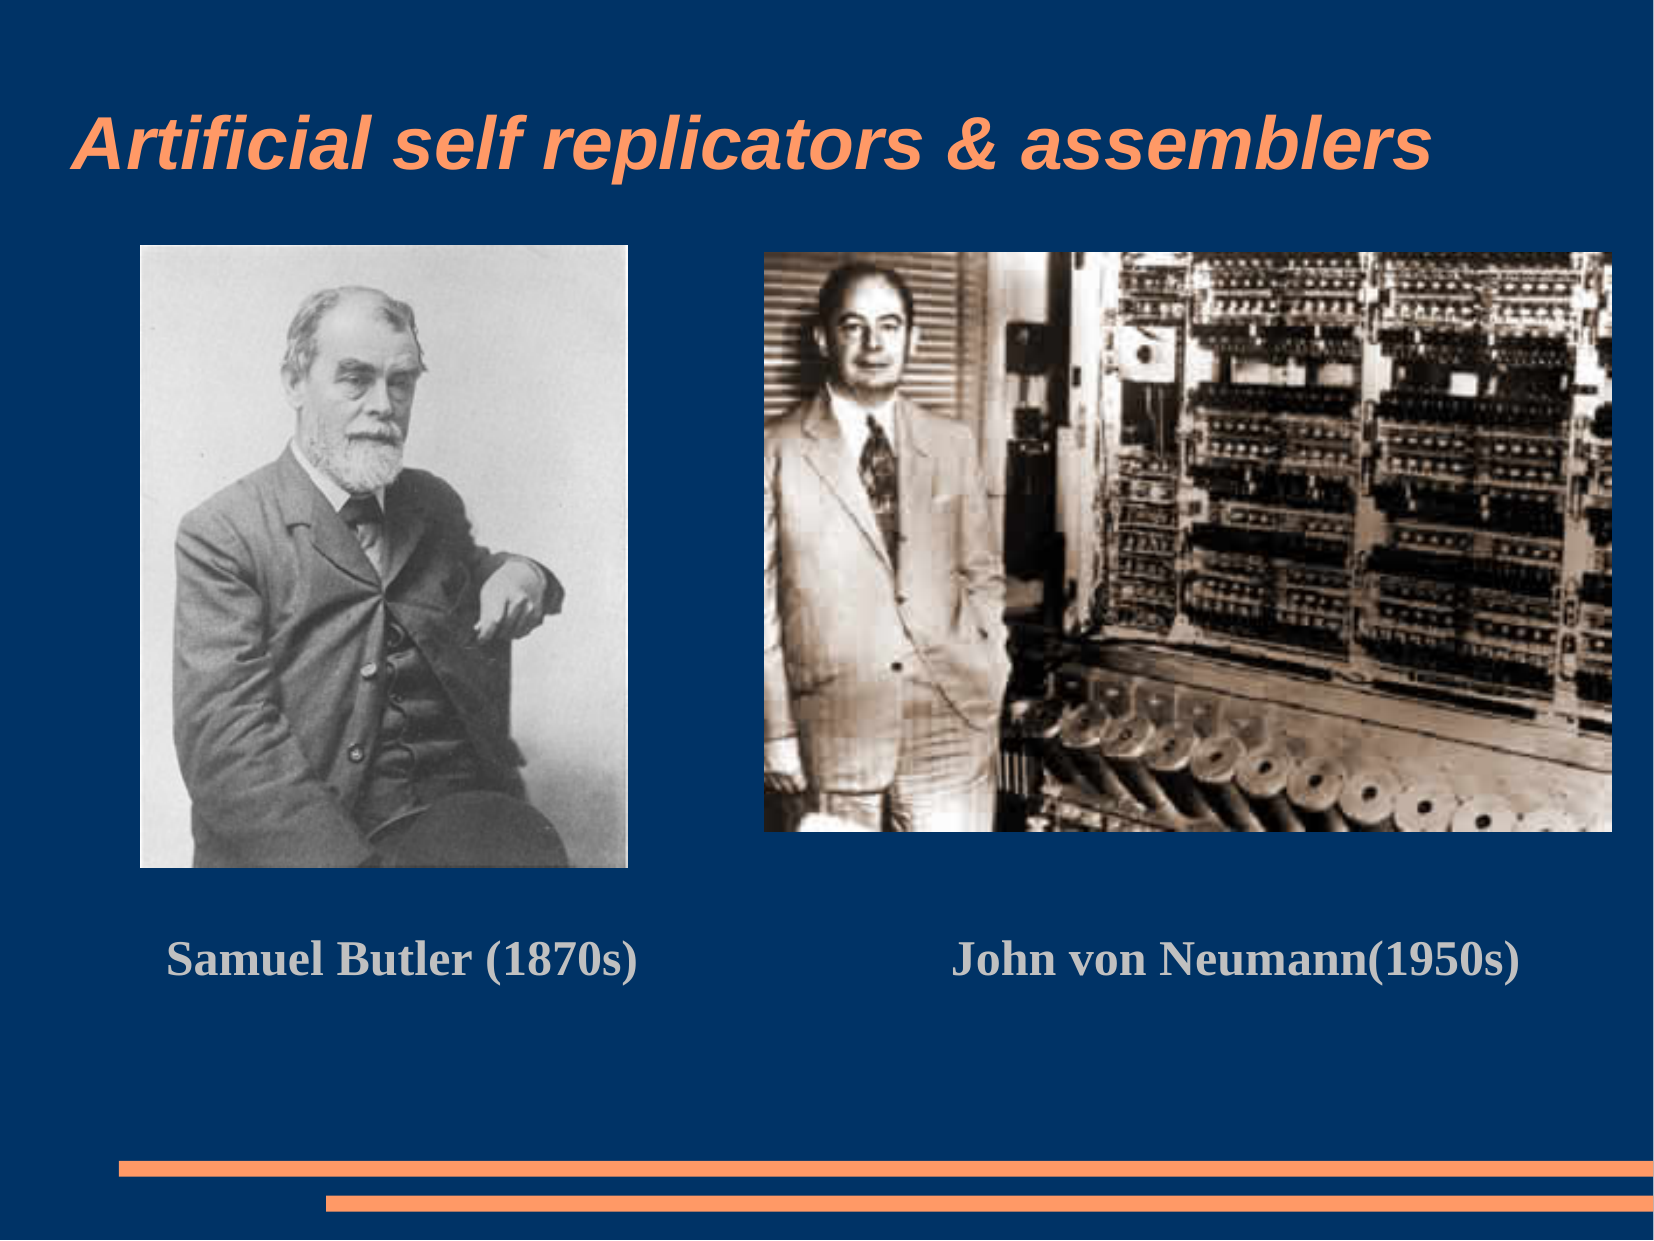

# Artificial self replicators & assemblers
 Samuel Butler (1870s) John von Neumann(1950s)